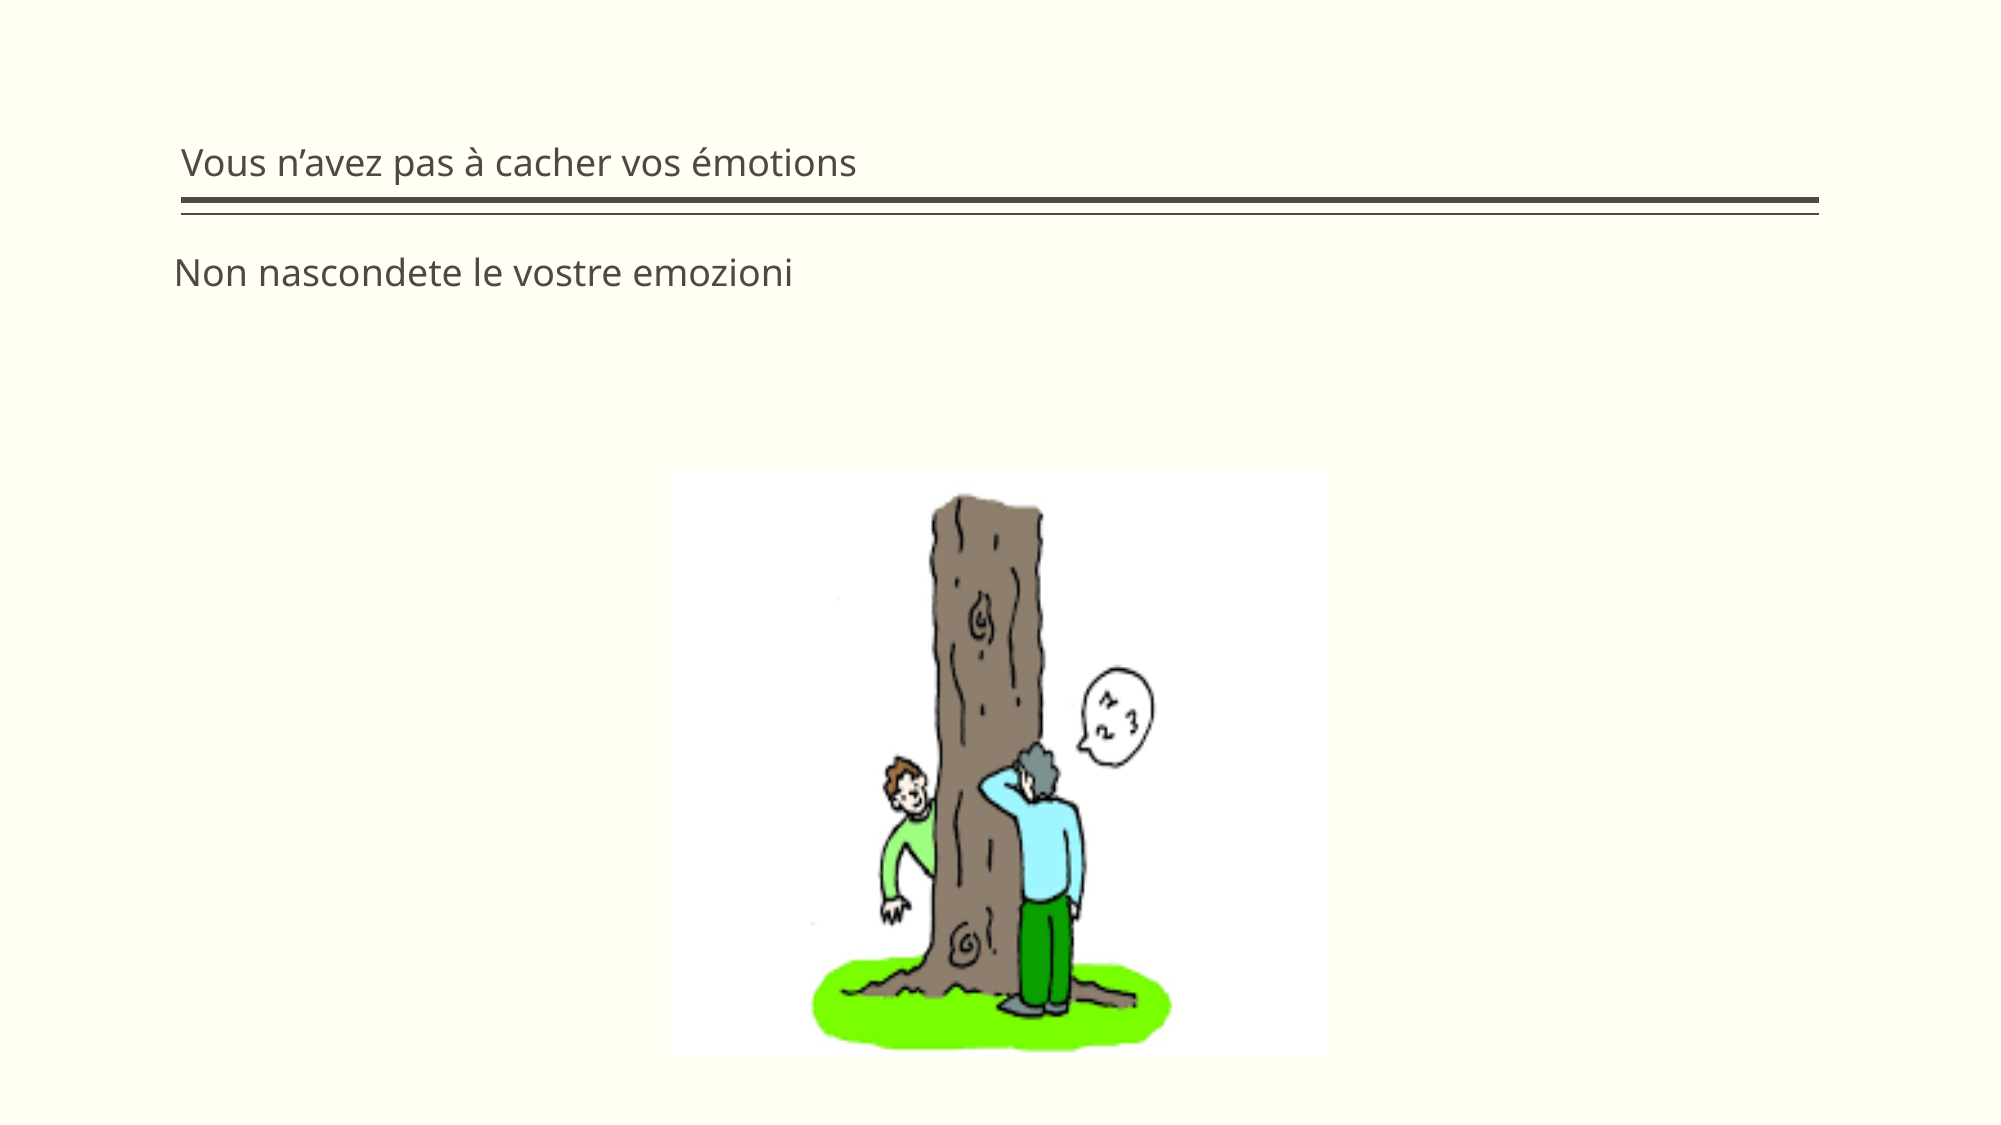

# Vous n’avez pas à cacher vos émotions
Non nascondete le vostre emozioni